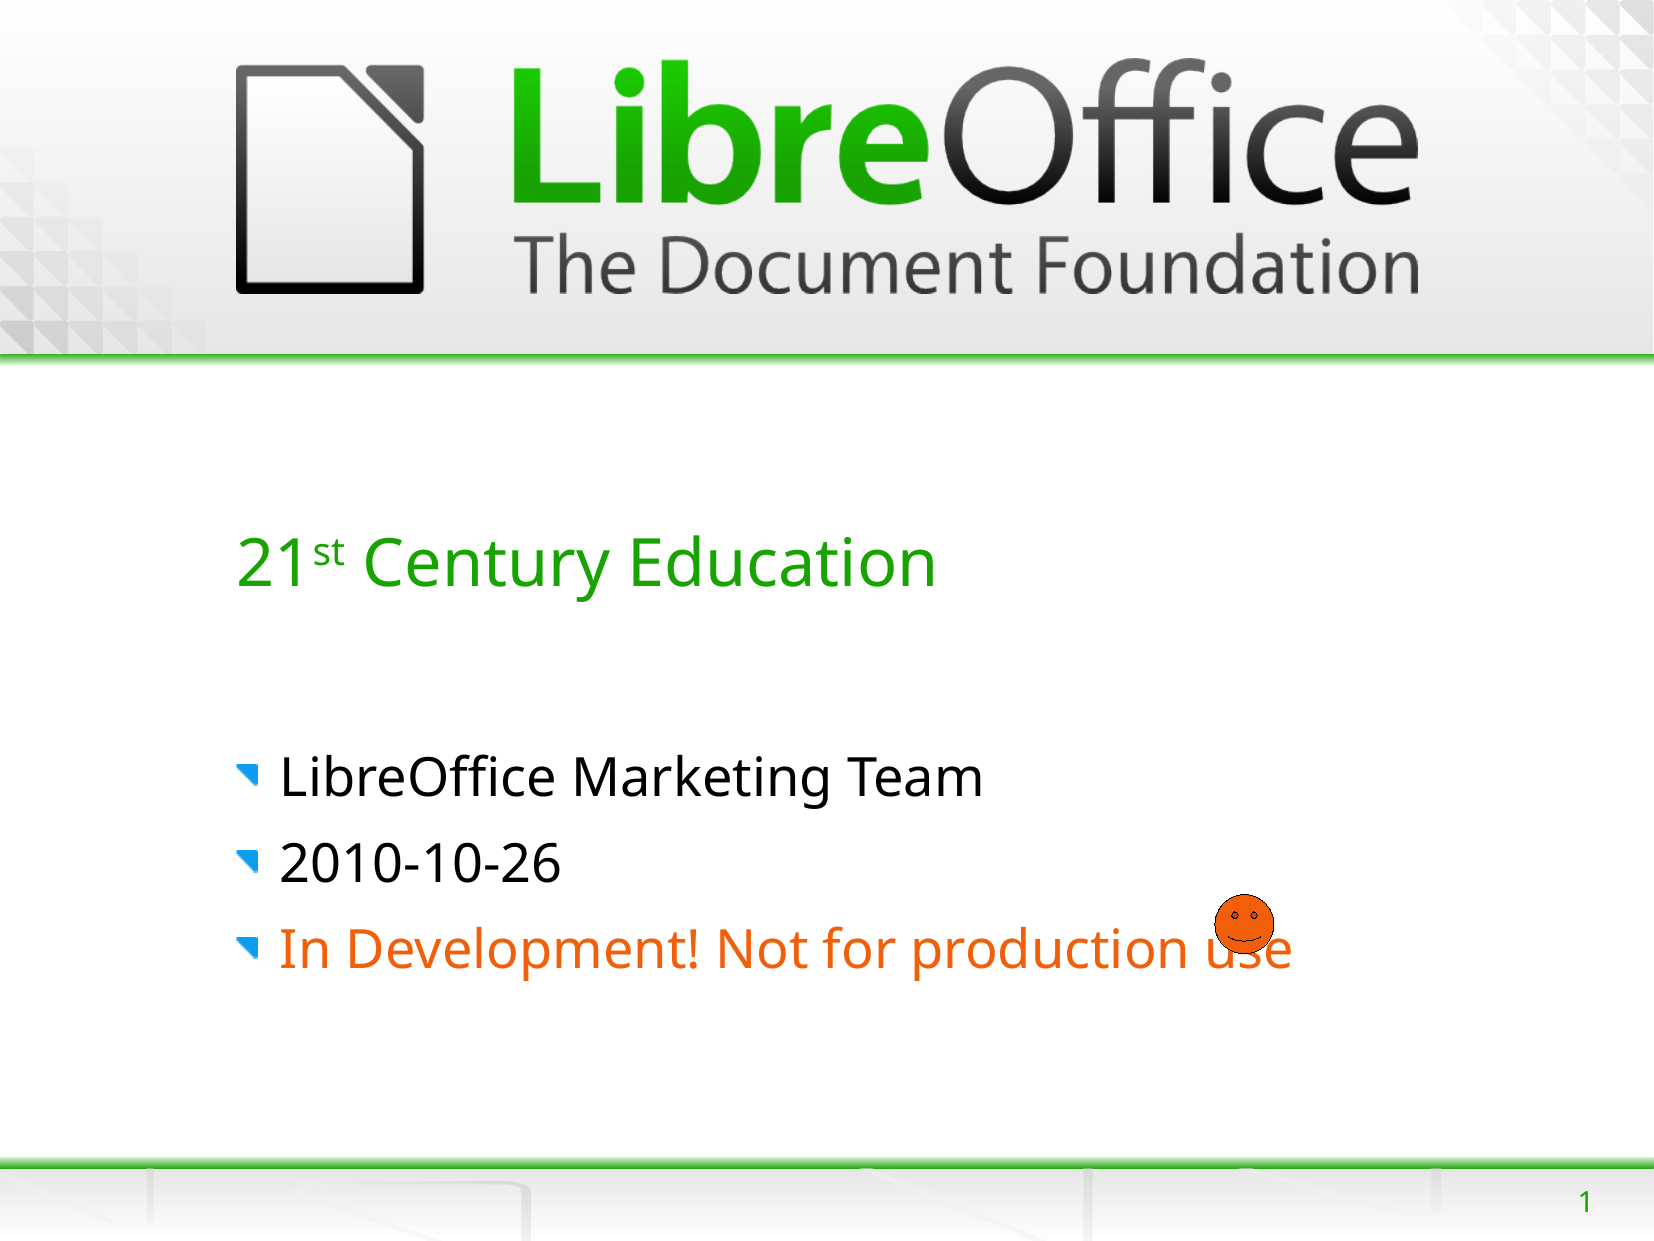

# 21st Century Education
LibreOffice Marketing Team
2010-10-26
In Development! Not for production use
1